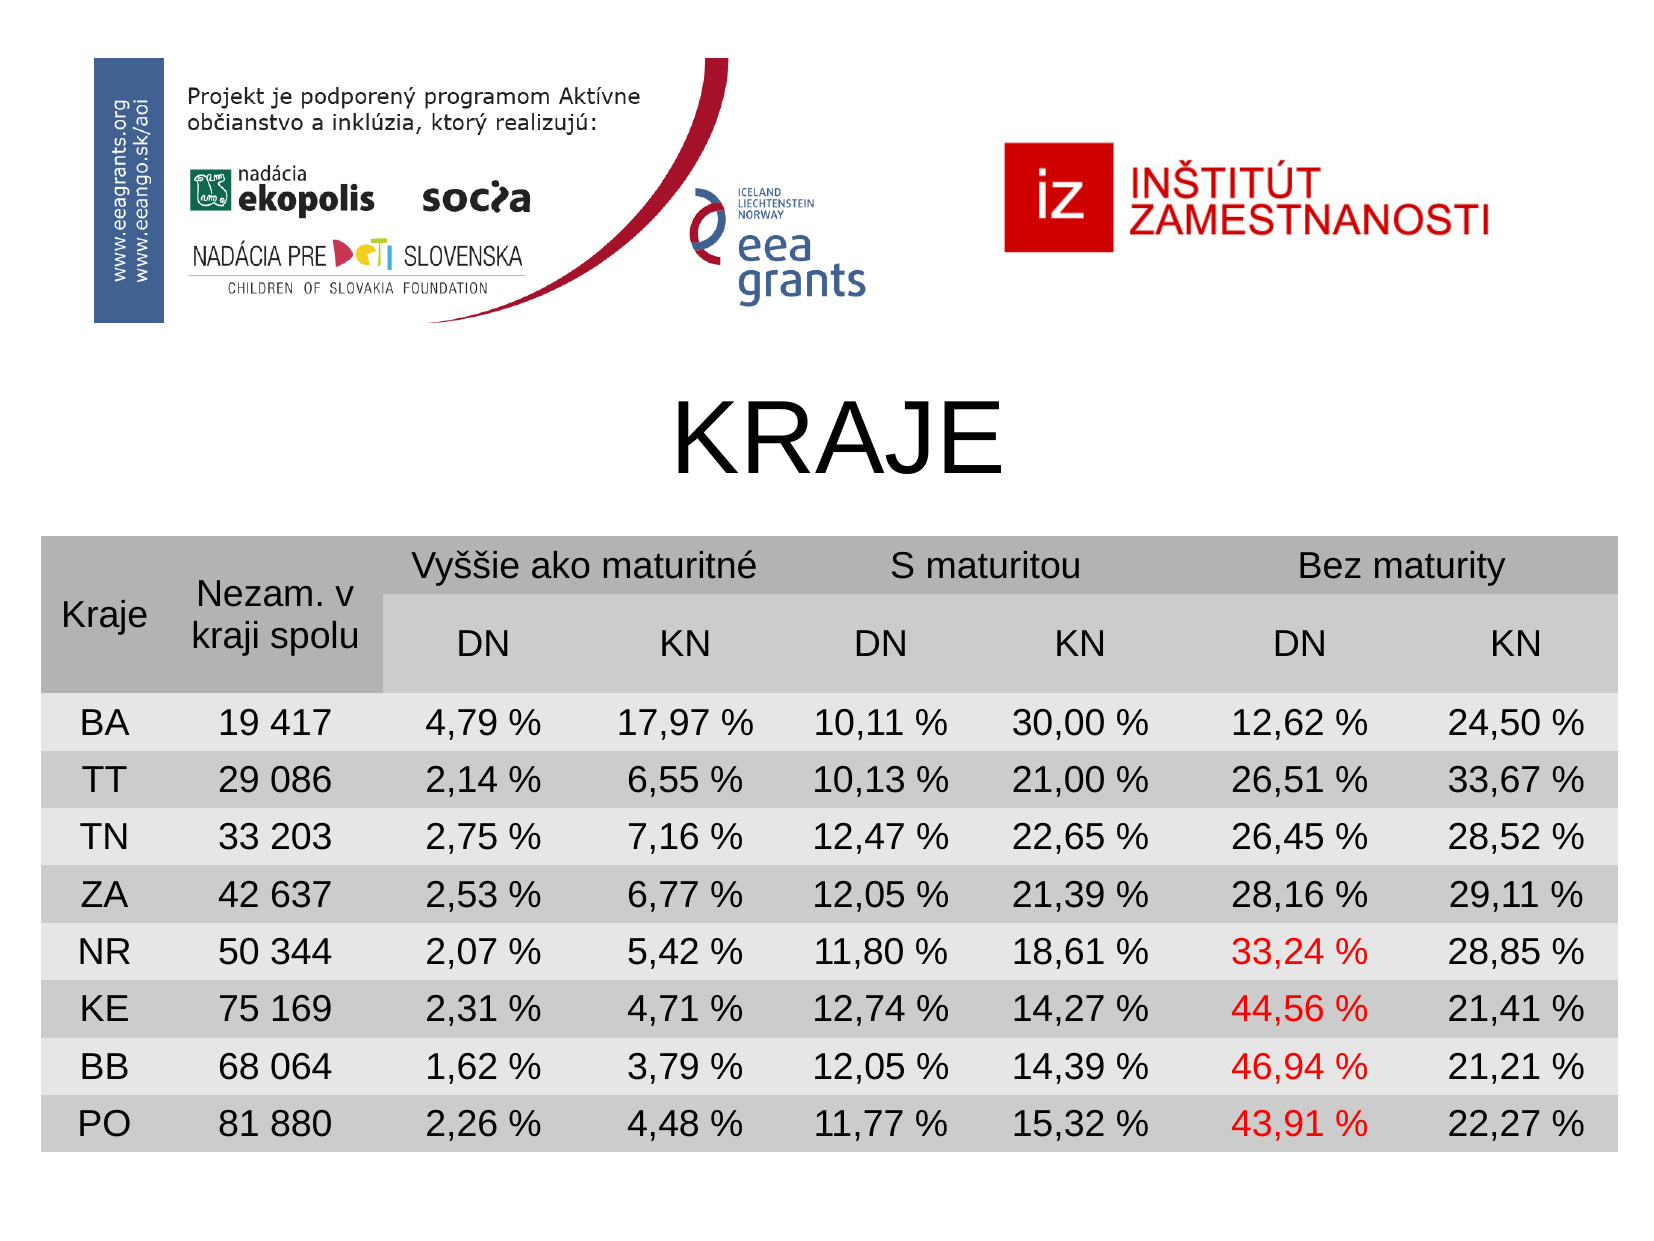

# KRAJE
| Kraje | Nezam. v kraji spolu | Vyššie ako maturitné | | S maturitou | | Bez maturity | |
| --- | --- | --- | --- | --- | --- | --- | --- |
| | | DN | KN | DN | KN | DN | KN |
| BA | 19 417 | 4,79 % | 17,97 % | 10,11 % | 30,00 % | 12,62 % | 24,50 % |
| TT | 29 086 | 2,14 % | 6,55 % | 10,13 % | 21,00 % | 26,51 % | 33,67 % |
| TN | 33 203 | 2,75 % | 7,16 % | 12,47 % | 22,65 % | 26,45 % | 28,52 % |
| ZA | 42 637 | 2,53 % | 6,77 % | 12,05 % | 21,39 % | 28,16 % | 29,11 % |
| NR | 50 344 | 2,07 % | 5,42 % | 11,80 % | 18,61 % | 33,24 % | 28,85 % |
| KE | 75 169 | 2,31 % | 4,71 % | 12,74 % | 14,27 % | 44,56 % | 21,41 % |
| BB | 68 064 | 1,62 % | 3,79 % | 12,05 % | 14,39 % | 46,94 % | 21,21 % |
| PO | 81 880 | 2,26 % | 4,48 % | 11,77 % | 15,32 % | 43,91 % | 22,27 % |